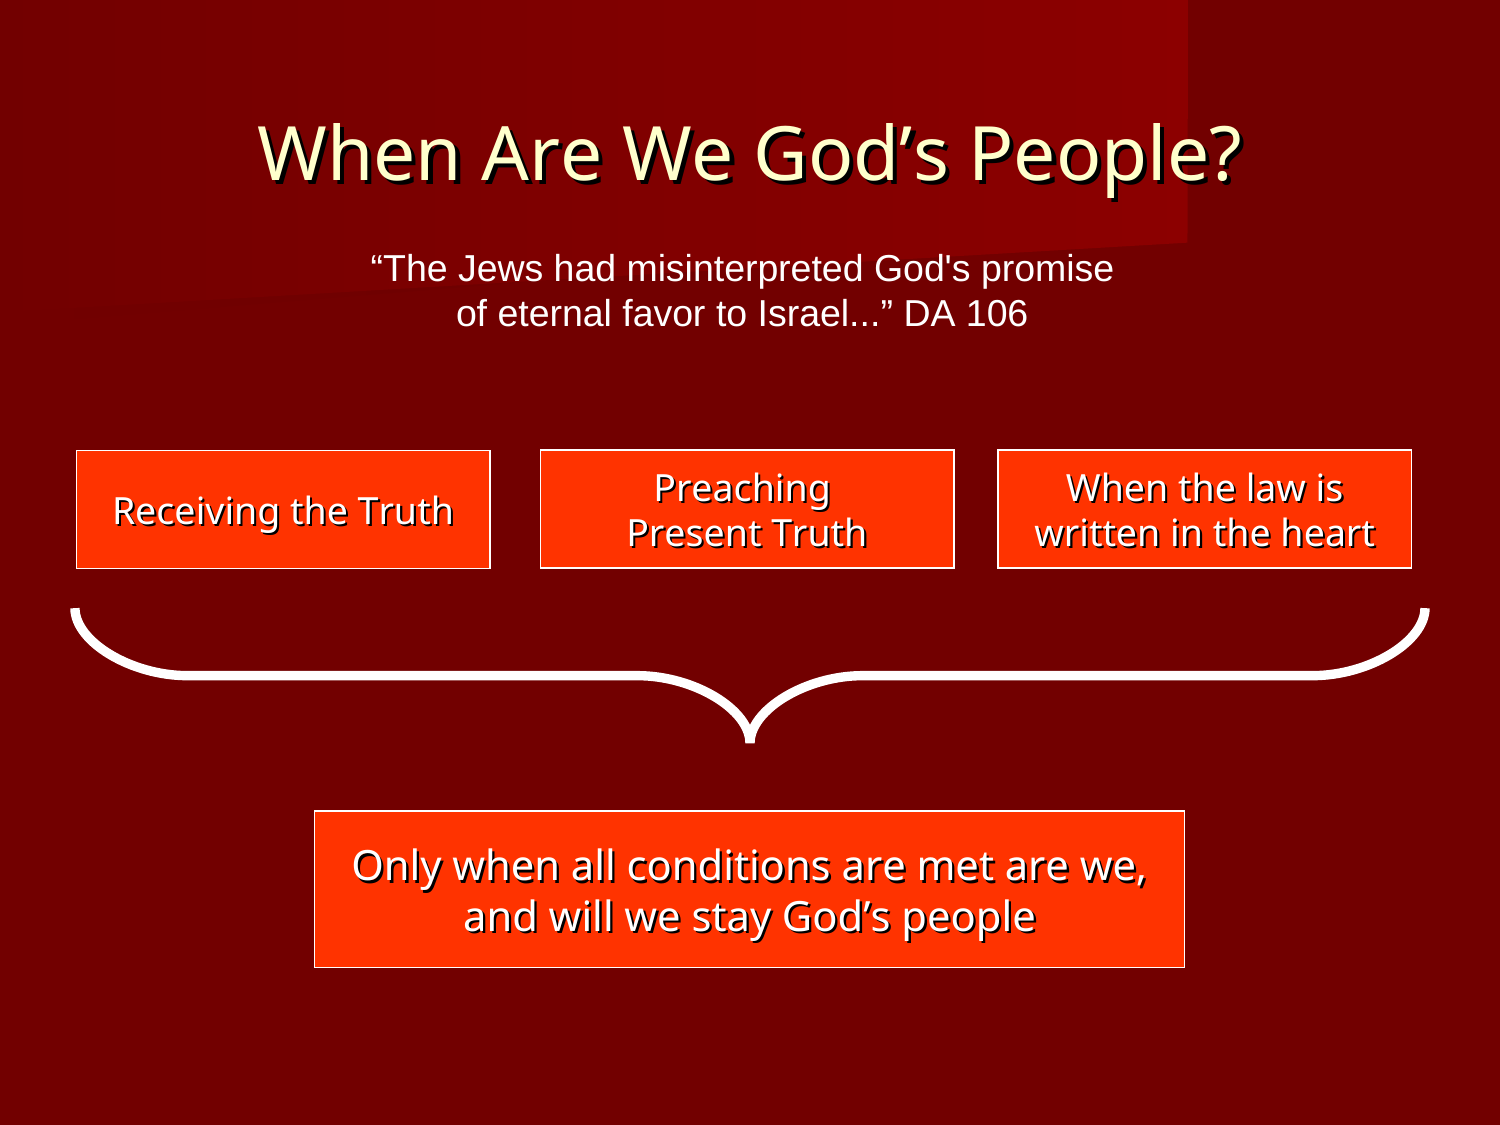

# When Are We God’s People?
“The Jews had misinterpreted God's promise
of eternal favor to Israel...” DA 106
Preaching
Present Truth
When the law is written in the heart
Receiving the Truth
Only when all conditions are met are we, and will we stay God’s people